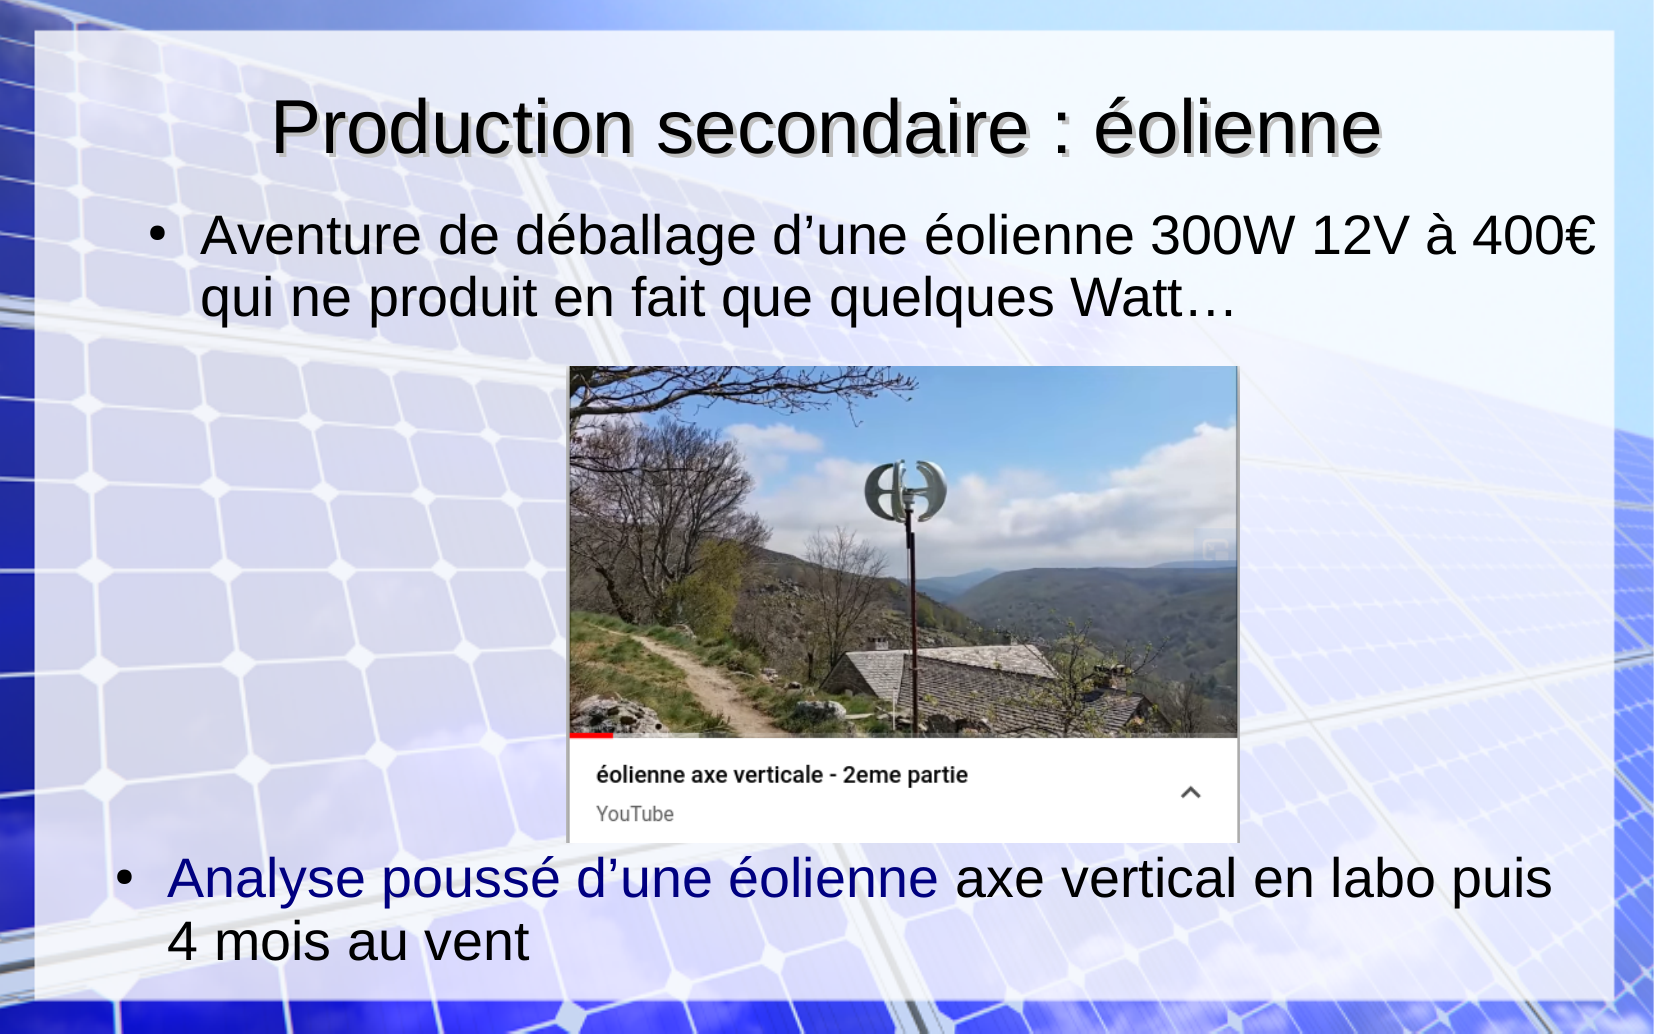

# Production secondaire : éolienne
Aventure de déballage d’une éolienne 300W 12V à 400€ qui ne produit en fait que quelques Watt…
Analyse poussé d’une éolienne axe vertical en labo puis 4 mois au vent